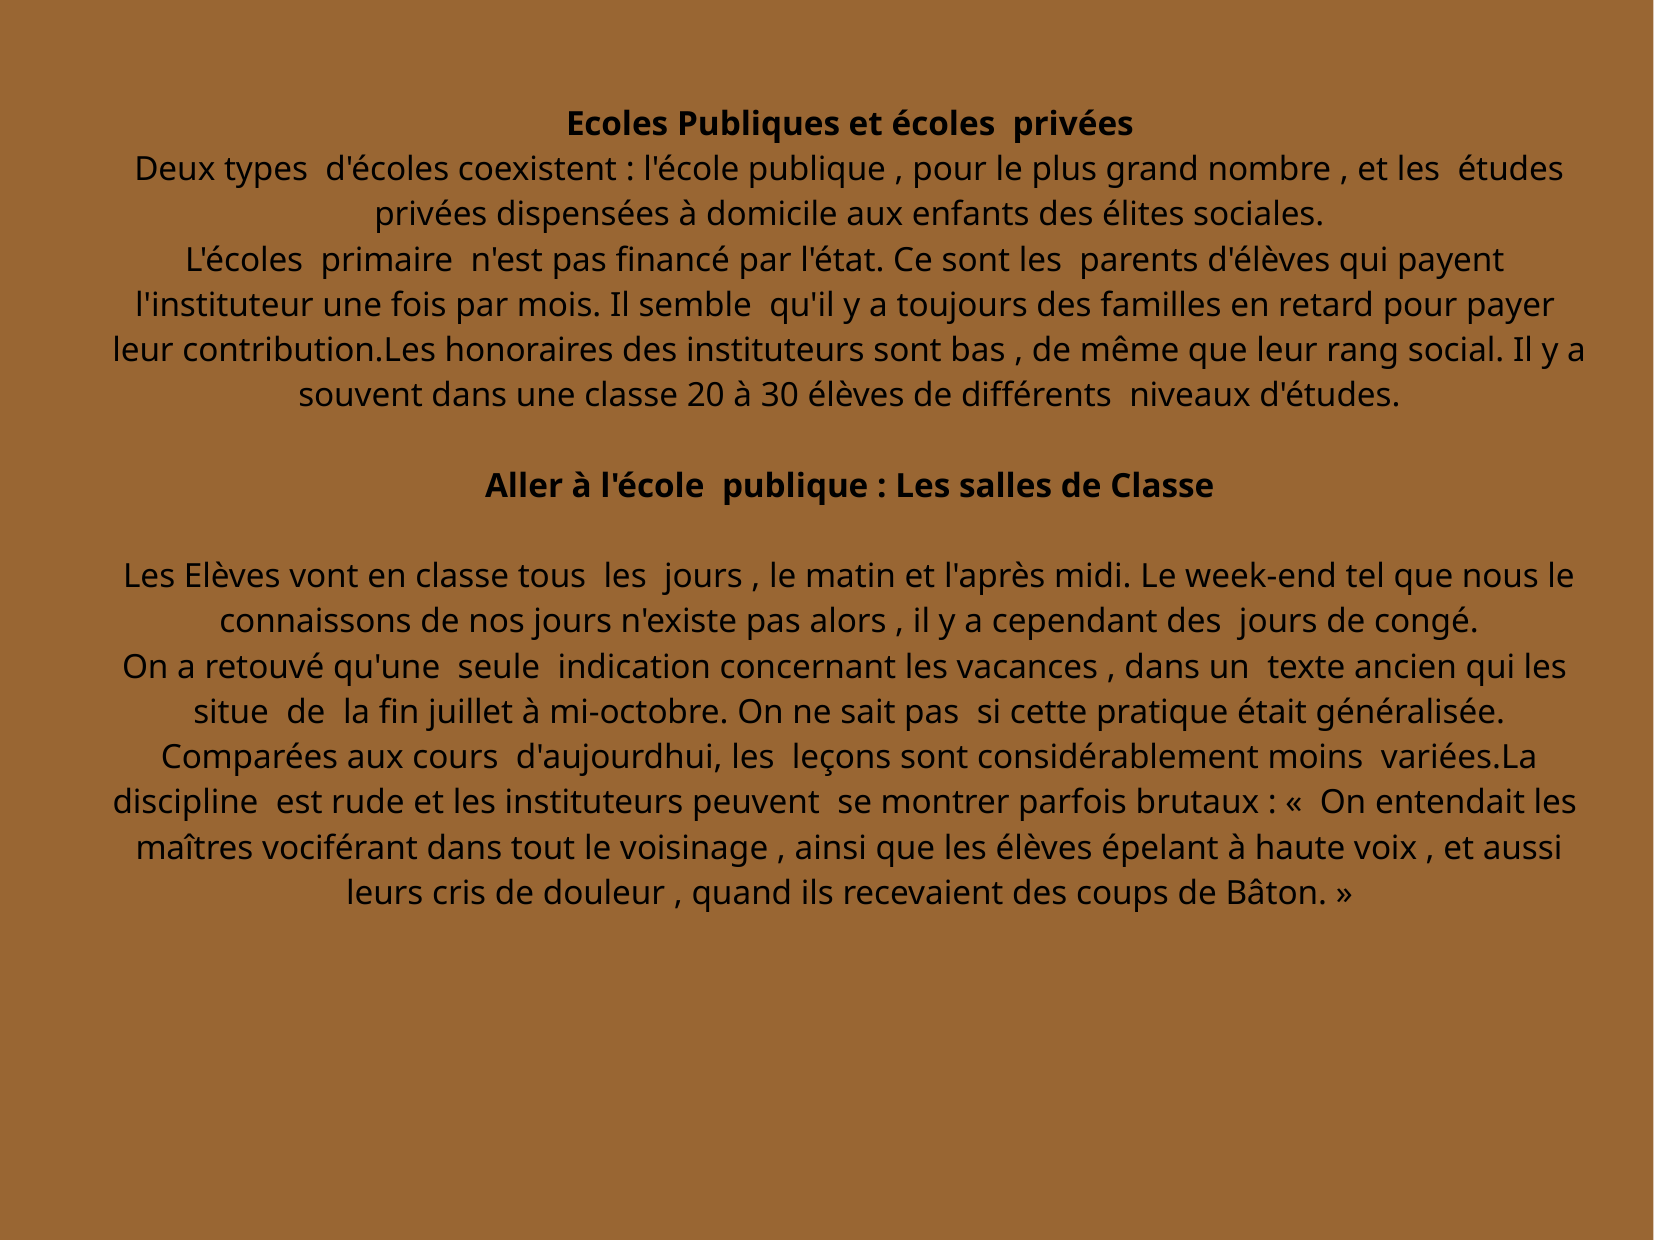

# Ecoles Publiques et écoles privées
Deux types d'écoles coexistent : l'école publique , pour le plus grand nombre , et les études privées dispensées à domicile aux enfants des élites sociales.
L'écoles primaire n'est pas financé par l'état. Ce sont les parents d'élèves qui payent l'instituteur une fois par mois. Il semble qu'il y a toujours des familles en retard pour payer leur contribution.Les honoraires des instituteurs sont bas , de même que leur rang social. Il y a souvent dans une classe 20 à 30 élèves de différents niveaux d'études.
Aller à l'école publique : Les salles de Classe
Les Elèves vont en classe tous les jours , le matin et l'après midi. Le week-end tel que nous le connaissons de nos jours n'existe pas alors , il y a cependant des jours de congé.
On a retouvé qu'une seule indication concernant les vacances , dans un texte ancien qui les situe de la fin juillet à mi-octobre. On ne sait pas si cette pratique était généralisée. Comparées aux cours d'aujourdhui, les leçons sont considérablement moins variées.La discipline est rude et les instituteurs peuvent se montrer parfois brutaux : «  On entendait les maîtres vociférant dans tout le voisinage , ainsi que les élèves épelant à haute voix , et aussi leurs cris de douleur , quand ils recevaient des coups de Bâton. »